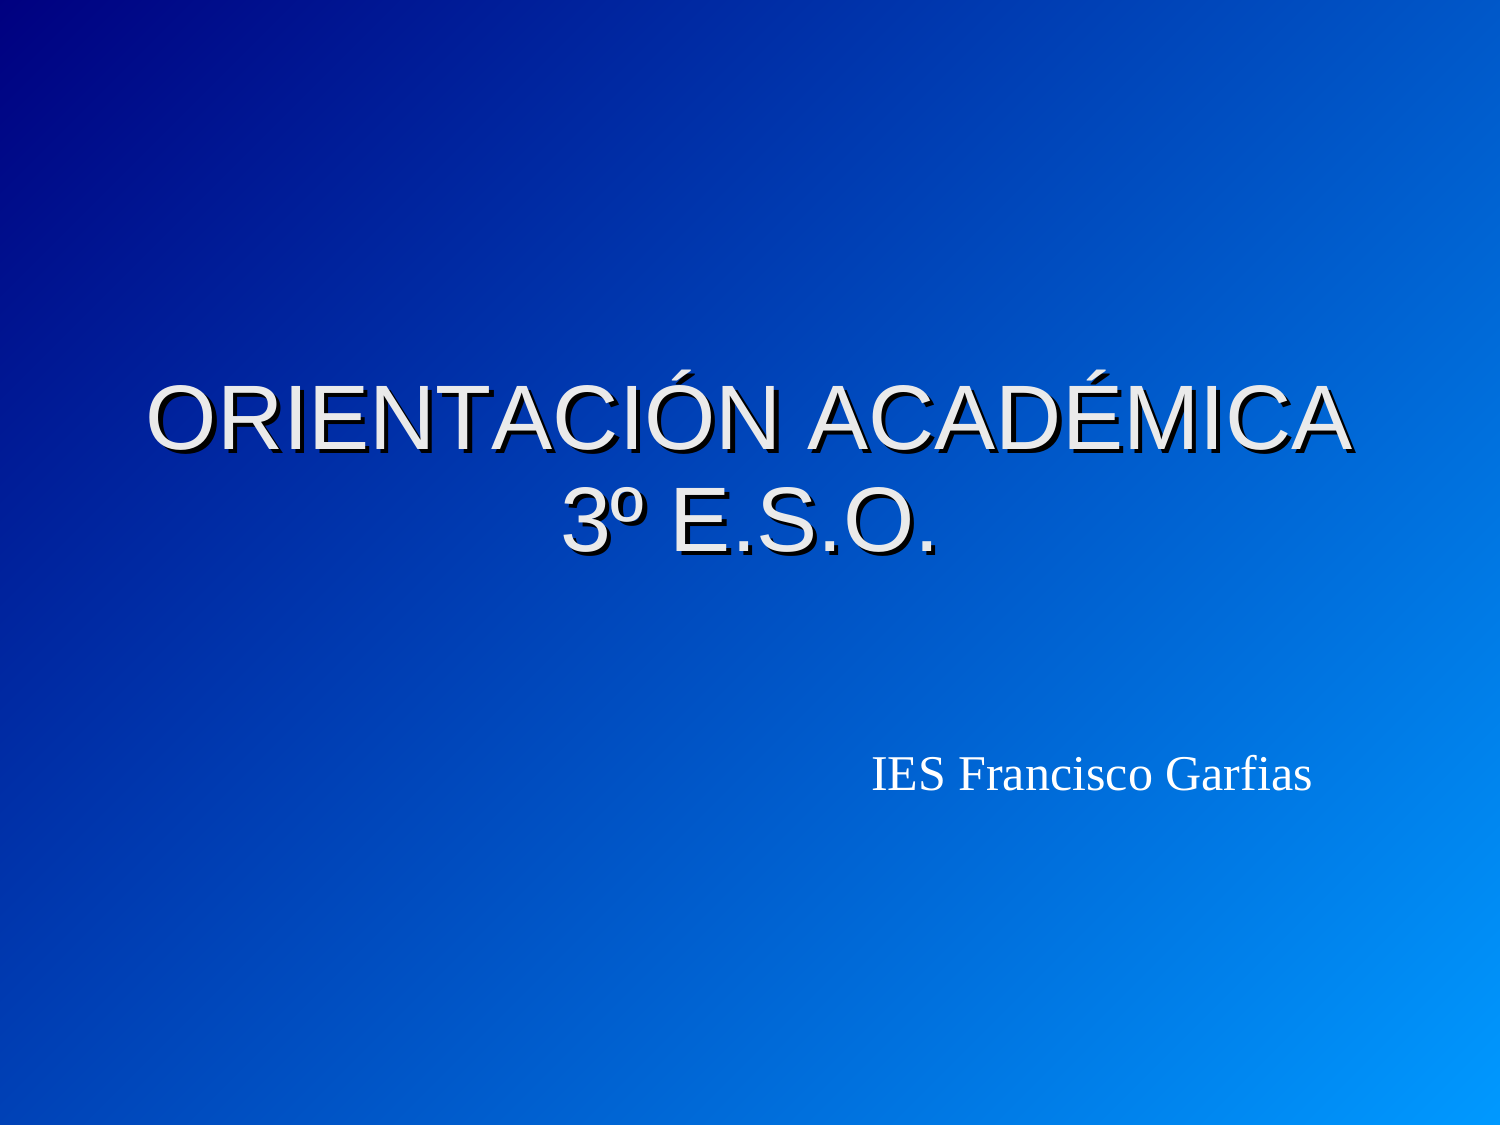

ORIENTACIÓN ACADÉMICA
3º E.S.O.
IES Francisco Garfias